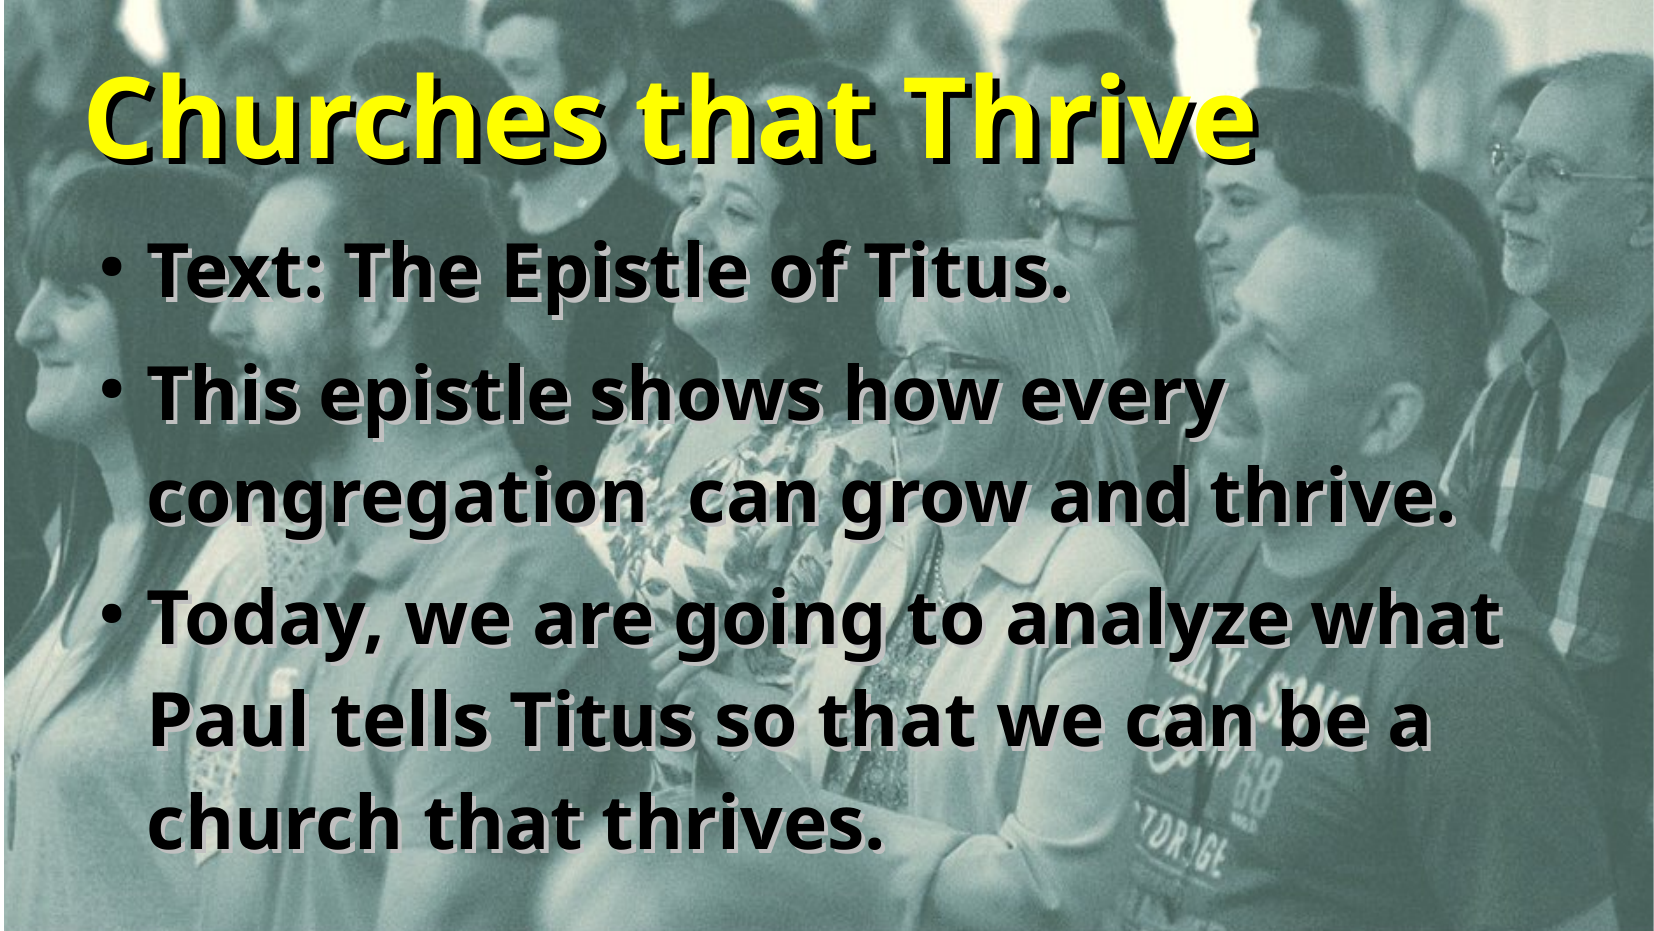

# Churches that Thrive
Text: The Epistle of Titus.
This epistle shows how every congregation can grow and thrive.
Today, we are going to analyze what Paul tells Titus so that we can be a church that thrives.